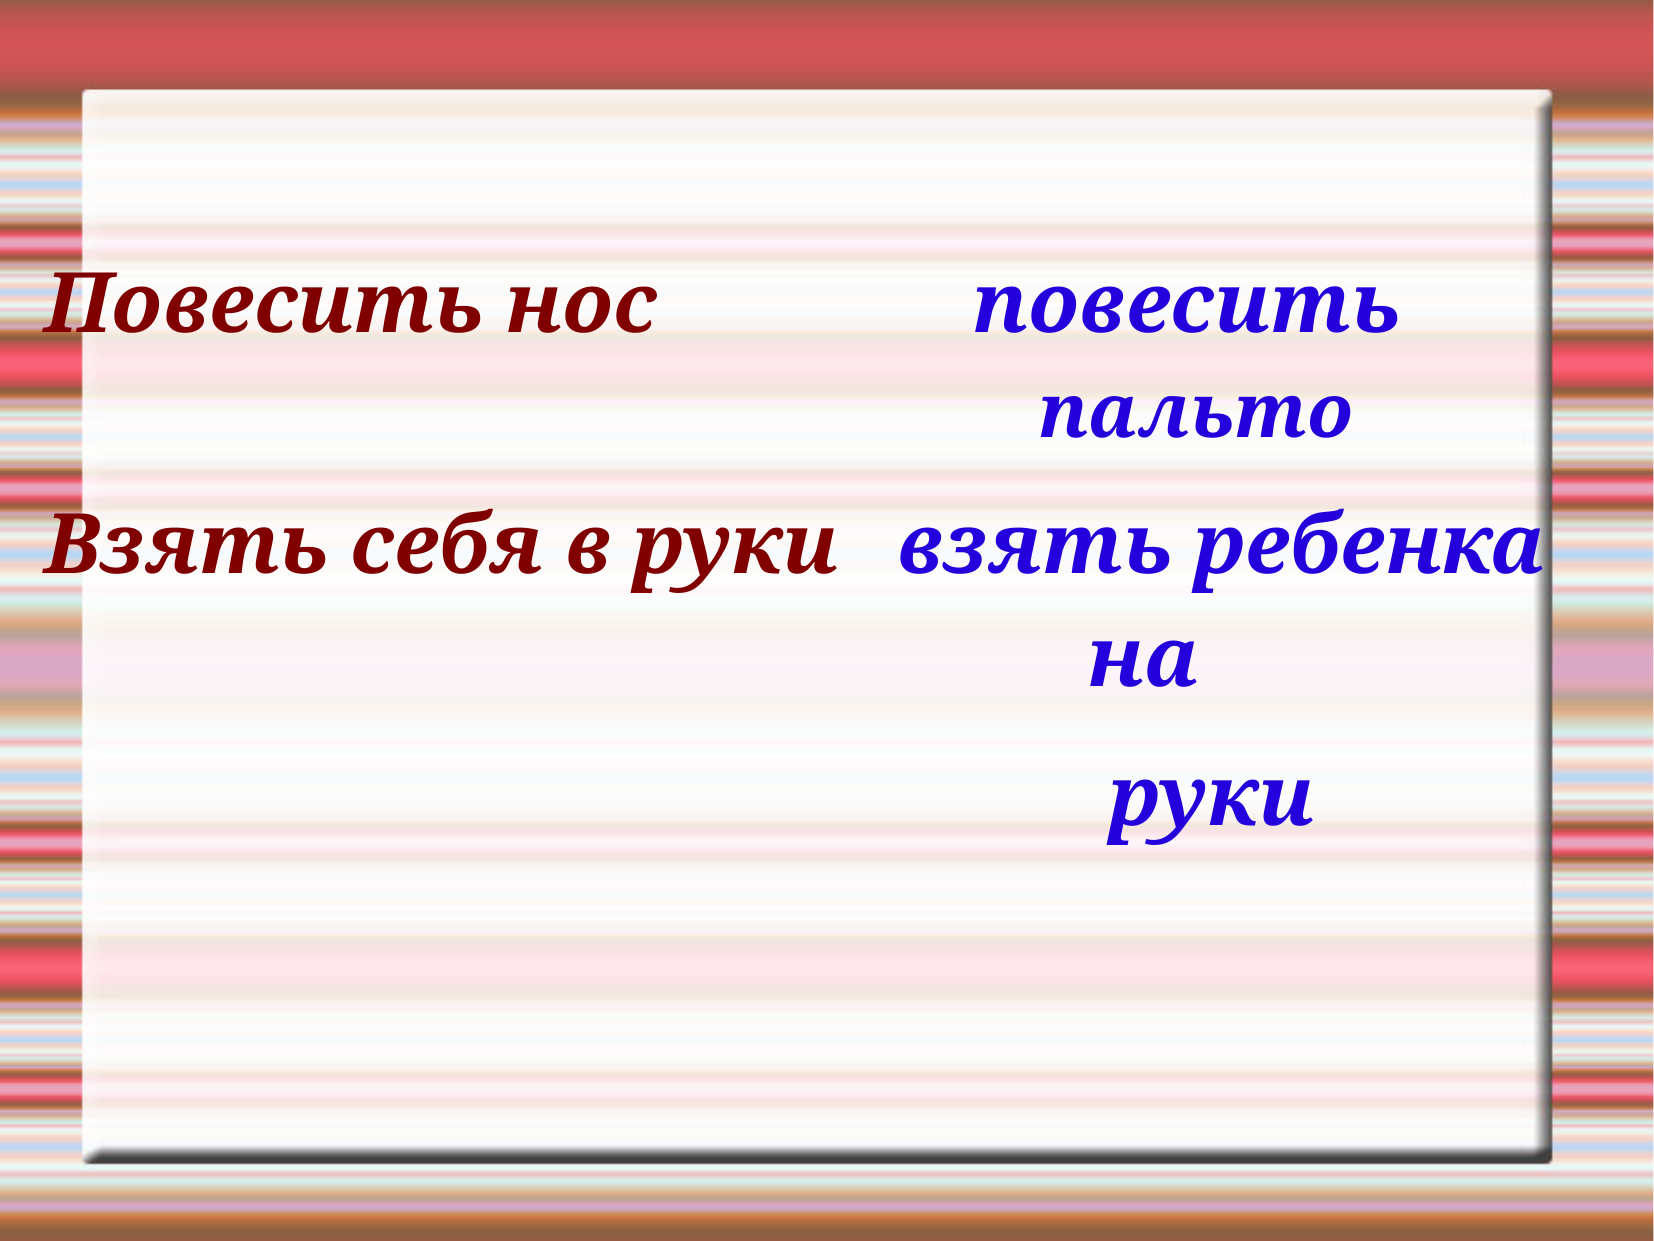

#
Повесить нос повесить пальто
Взять себя в руки взять ребенка на
 руки